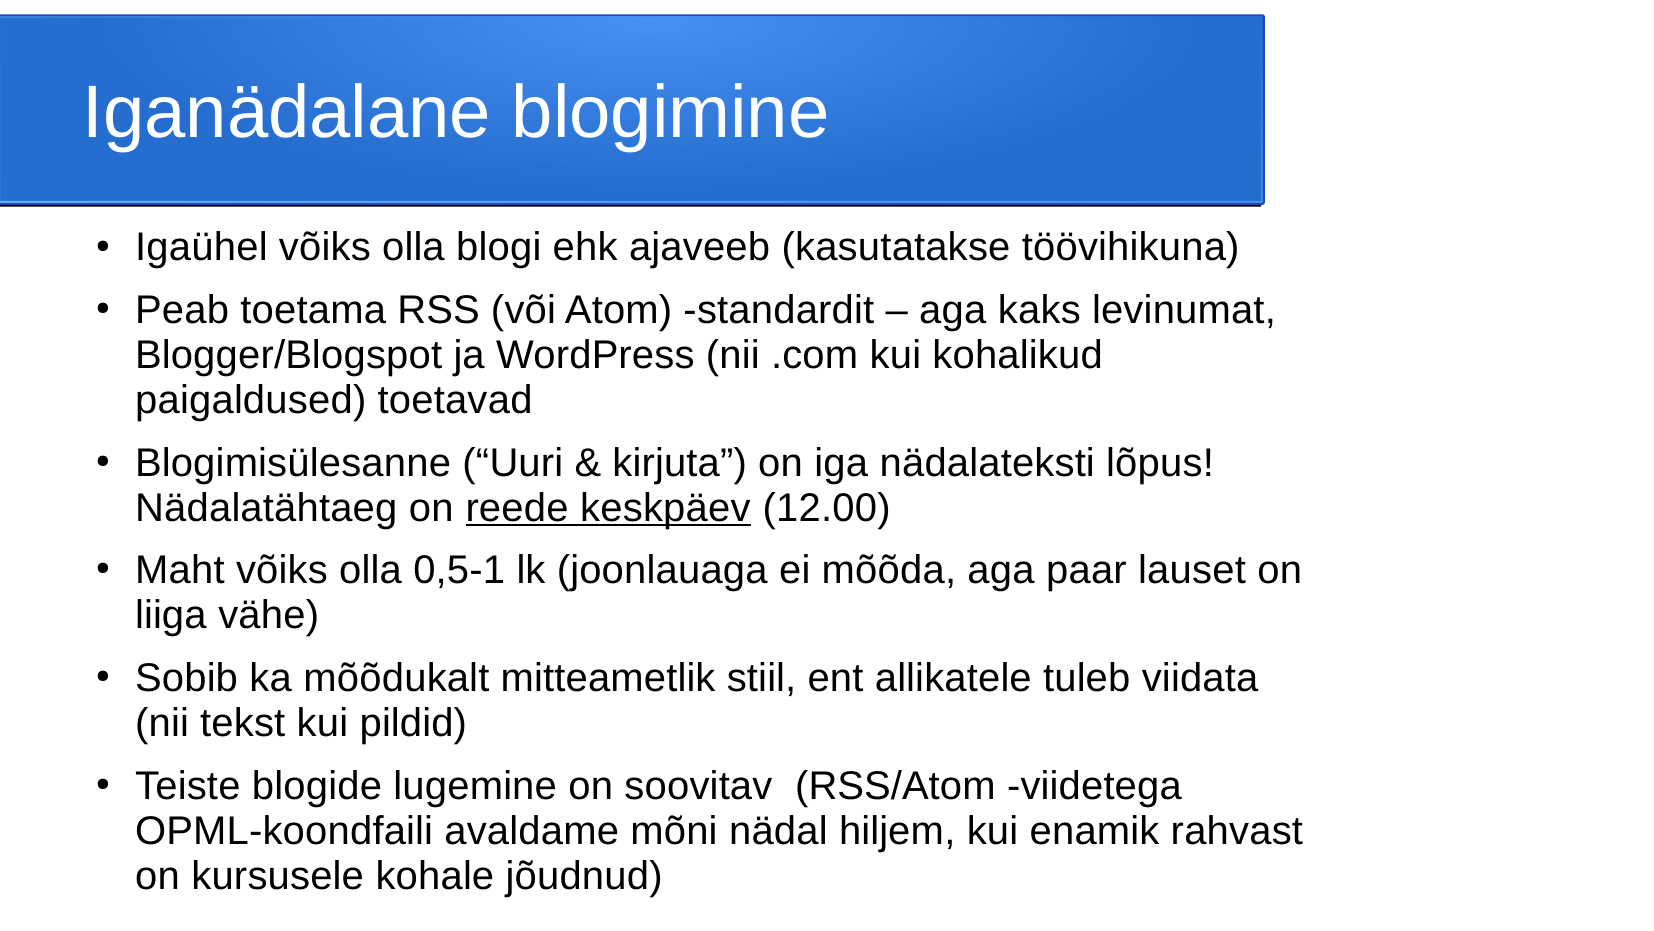

# Iganädalane blogimine
Igaühel võiks olla blogi ehk ajaveeb (kasutatakse töövihikuna)
Peab toetama RSS (või Atom) -standardit – aga kaks levinumat, Blogger/Blogspot ja WordPress (nii .com kui kohalikud paigaldused) toetavad
Blogimisülesanne (“Uuri & kirjuta”) on iga nädalateksti lõpus! Nädalatähtaeg on reede keskpäev (12.00)
Maht võiks olla 0,5-1 lk (joonlauaga ei mõõda, aga paar lauset on liiga vähe)
Sobib ka mõõdukalt mitteametlik stiil, ent allikatele tuleb viidata (nii tekst kui pildid)
Teiste blogide lugemine on soovitav (RSS/Atom -viidetega OPML-koondfaili avaldame mõni nädal hiljem, kui enamik rahvast on kursusele kohale jõudnud)